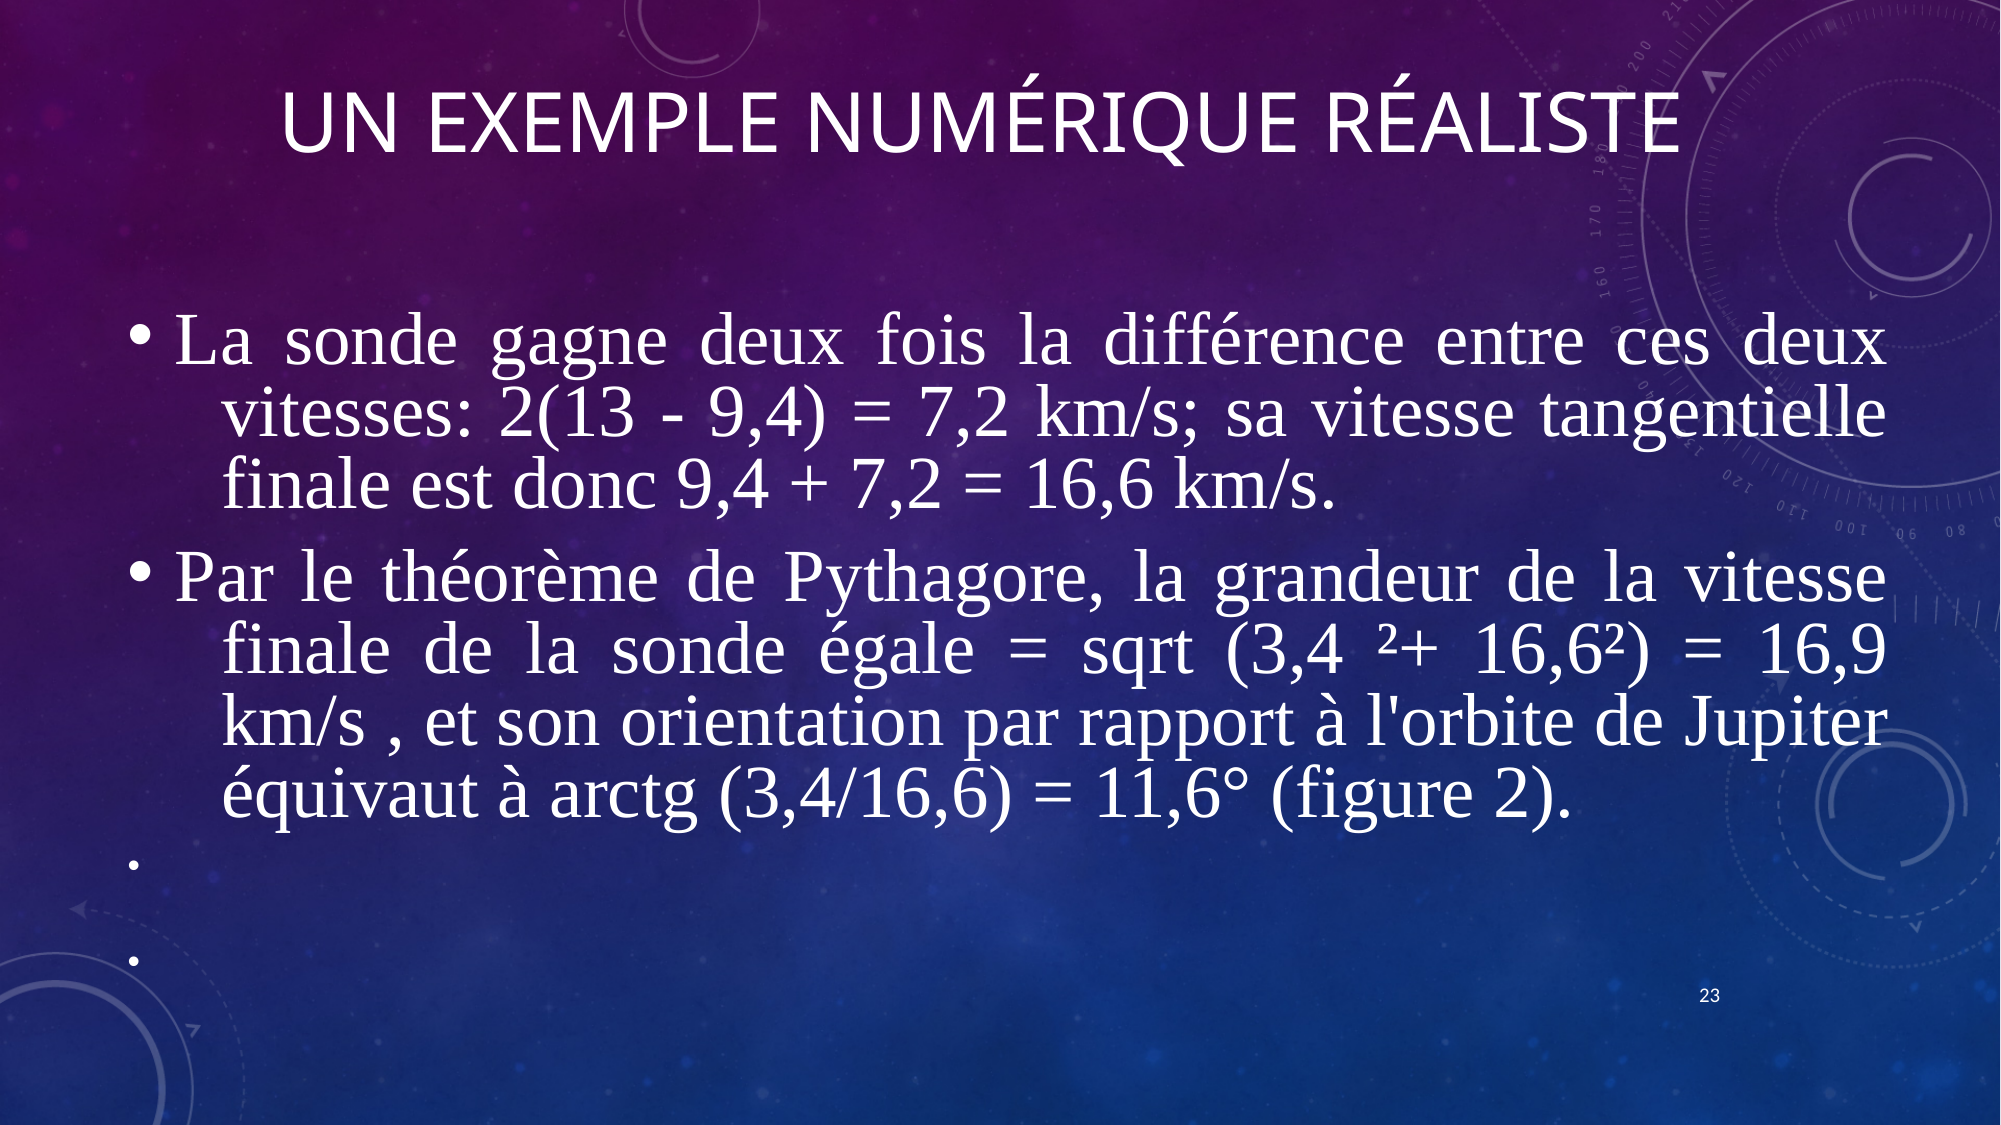

# Un exemple numérique réaliste
La sonde gagne deux fois la différence entre ces deux vitesses: 2(13 - 9,4) = 7,2 km/s; sa vitesse tangentielle finale est donc 9,4 + 7,2 = 16,6 km/s.
Par le théorème de Pythagore, la grandeur de la vitesse finale de la sonde égale = sqrt (3,4 ²+ 16,6²) = 16,9 km/s , et son orientation par rapport à l'orbite de Jupiter équivaut à arctg (3,4/16,6) = 11,6° (figure 2).